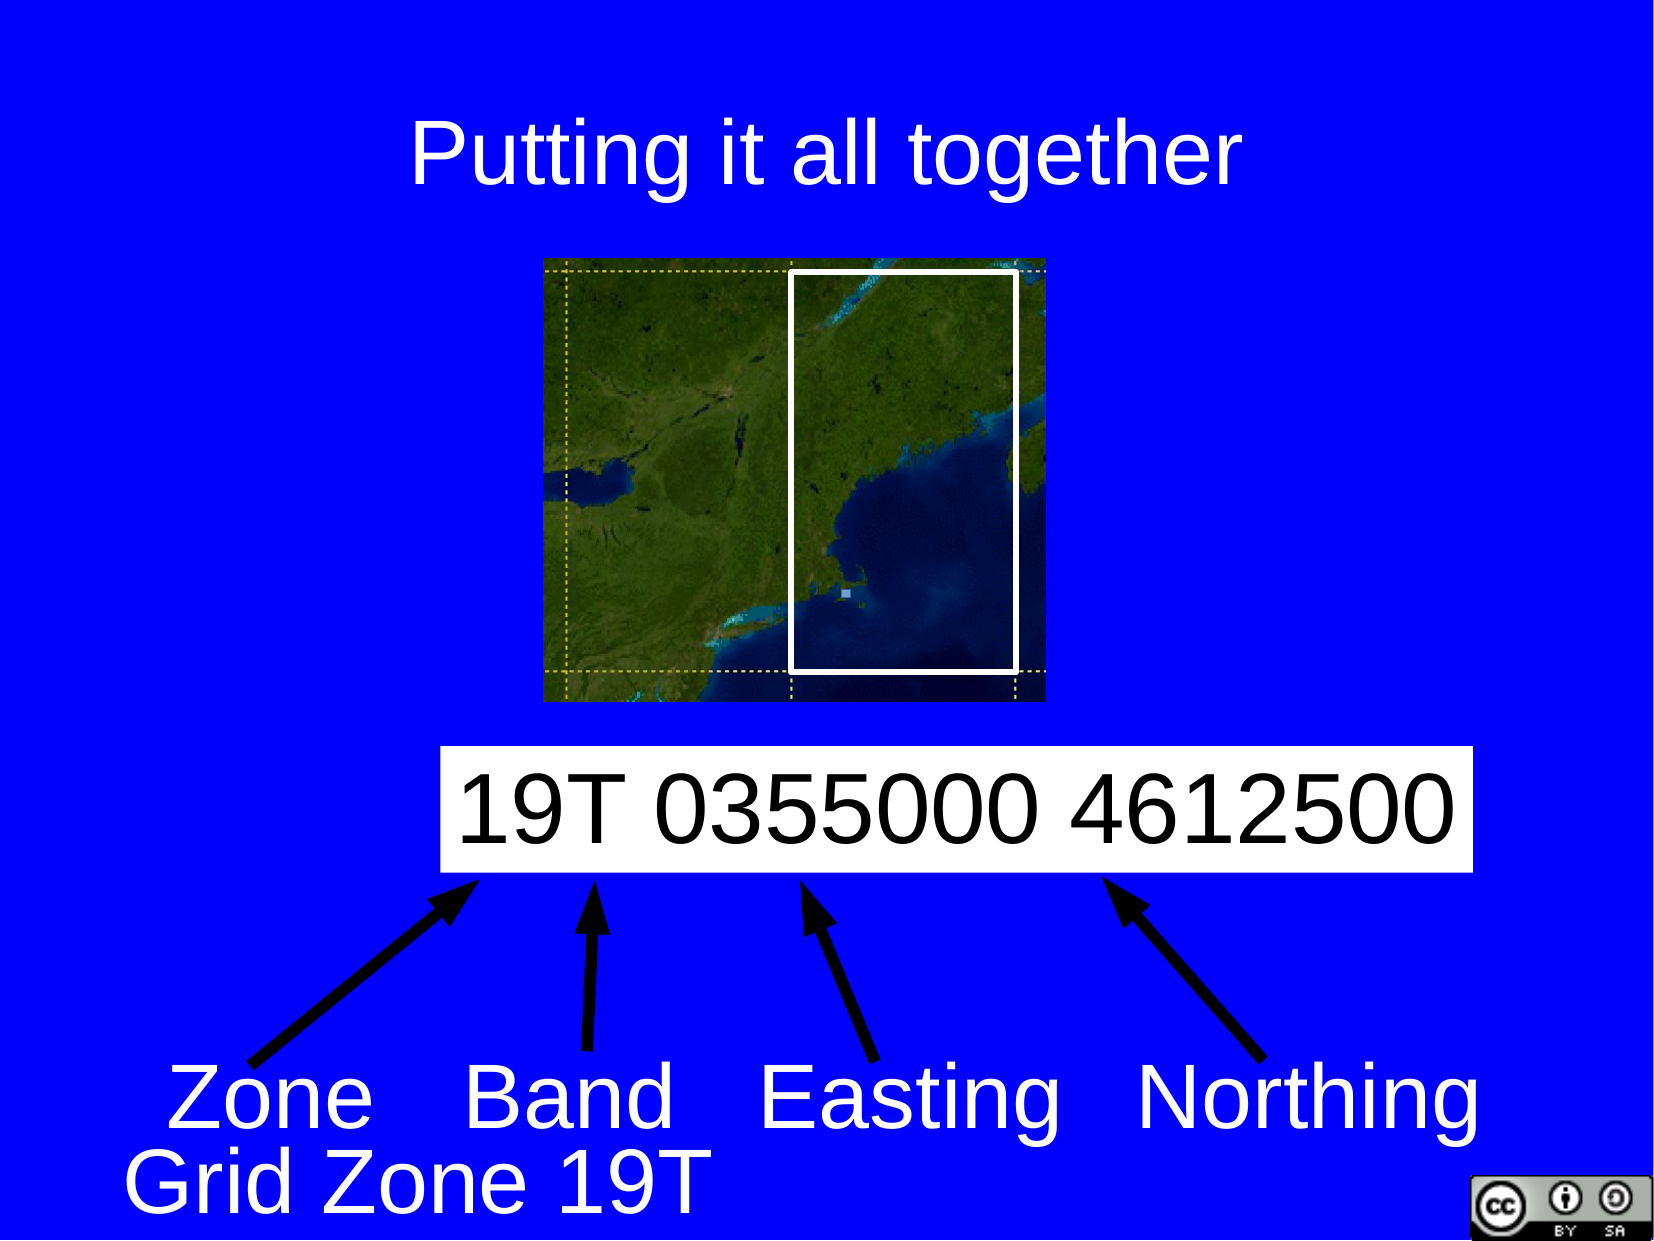

# Putting it all together
19T 0355000 4612500
Zone
Band
Easting
Northing
Grid Zone 19T